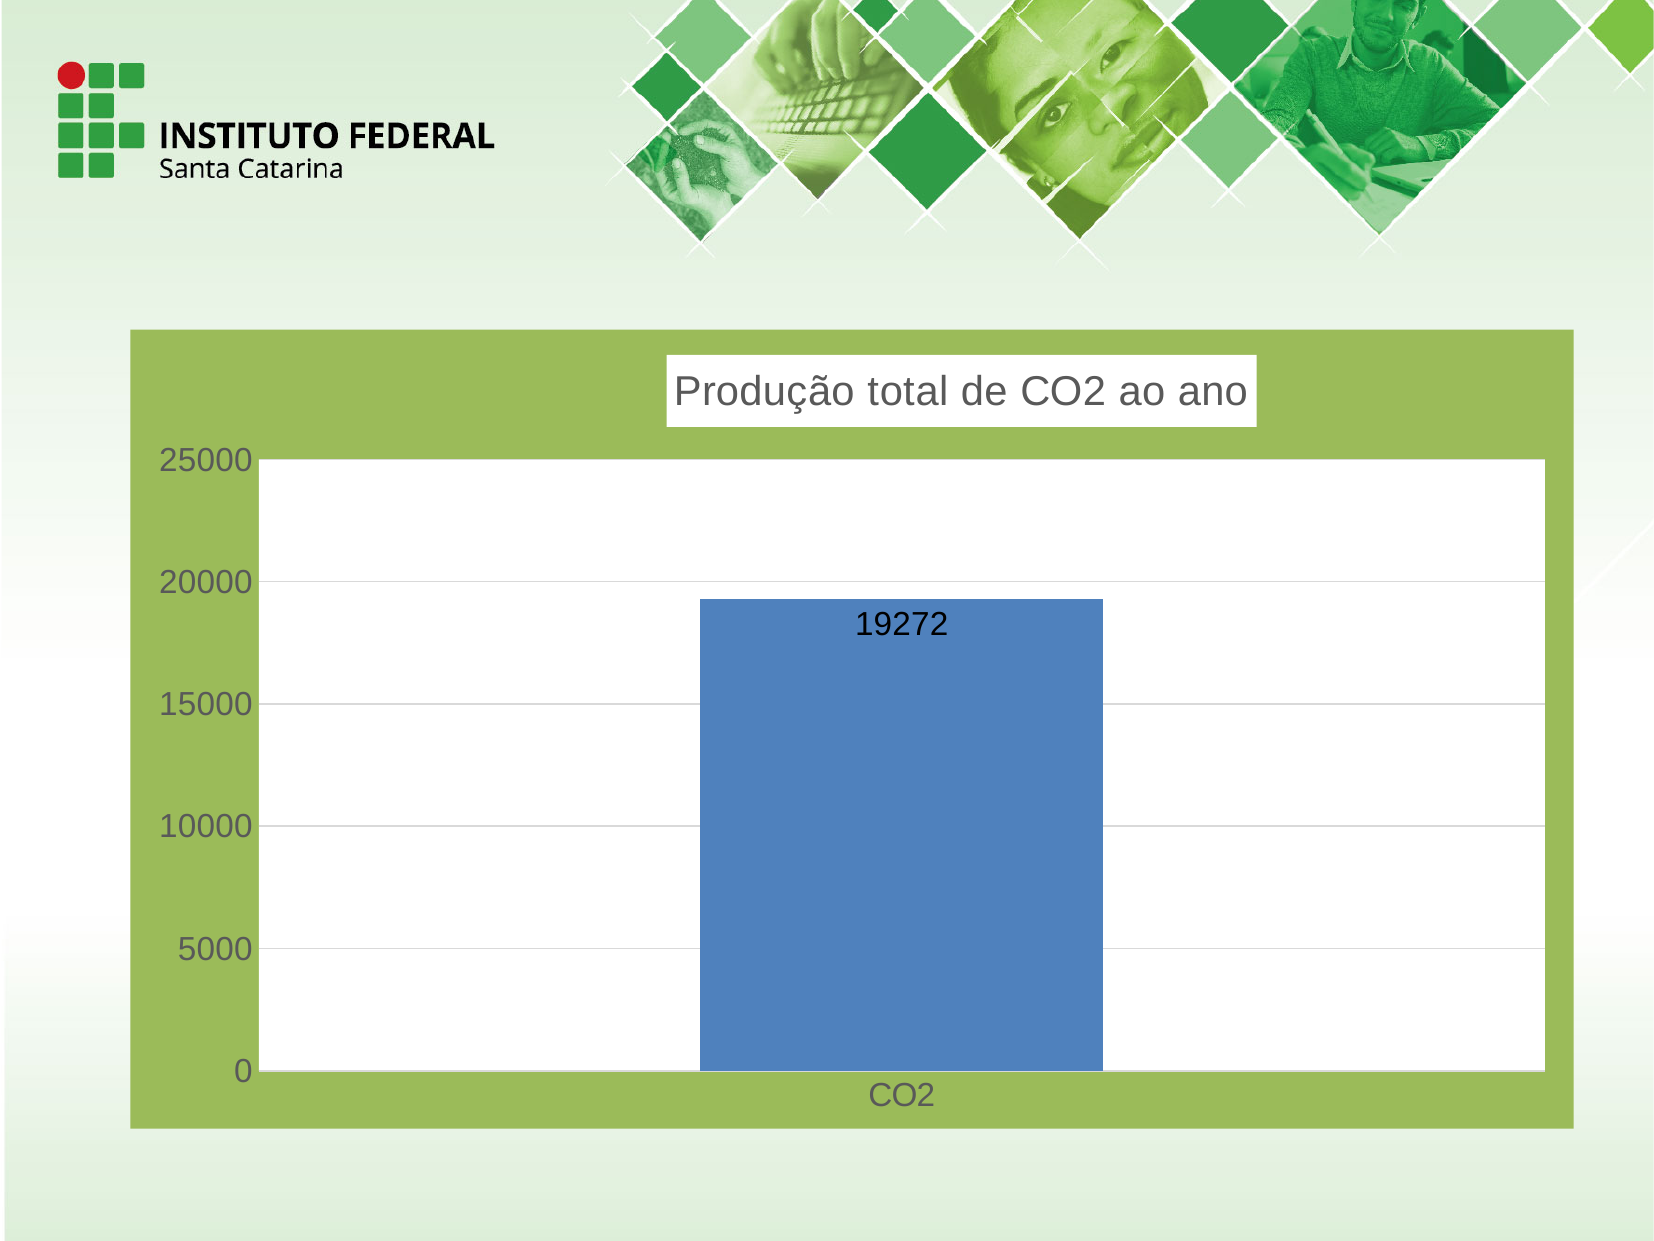

### Chart: Produção total de CO2 ao ano
| Category | CO2 |
|---|---|
| CO2 | 19272.0 |